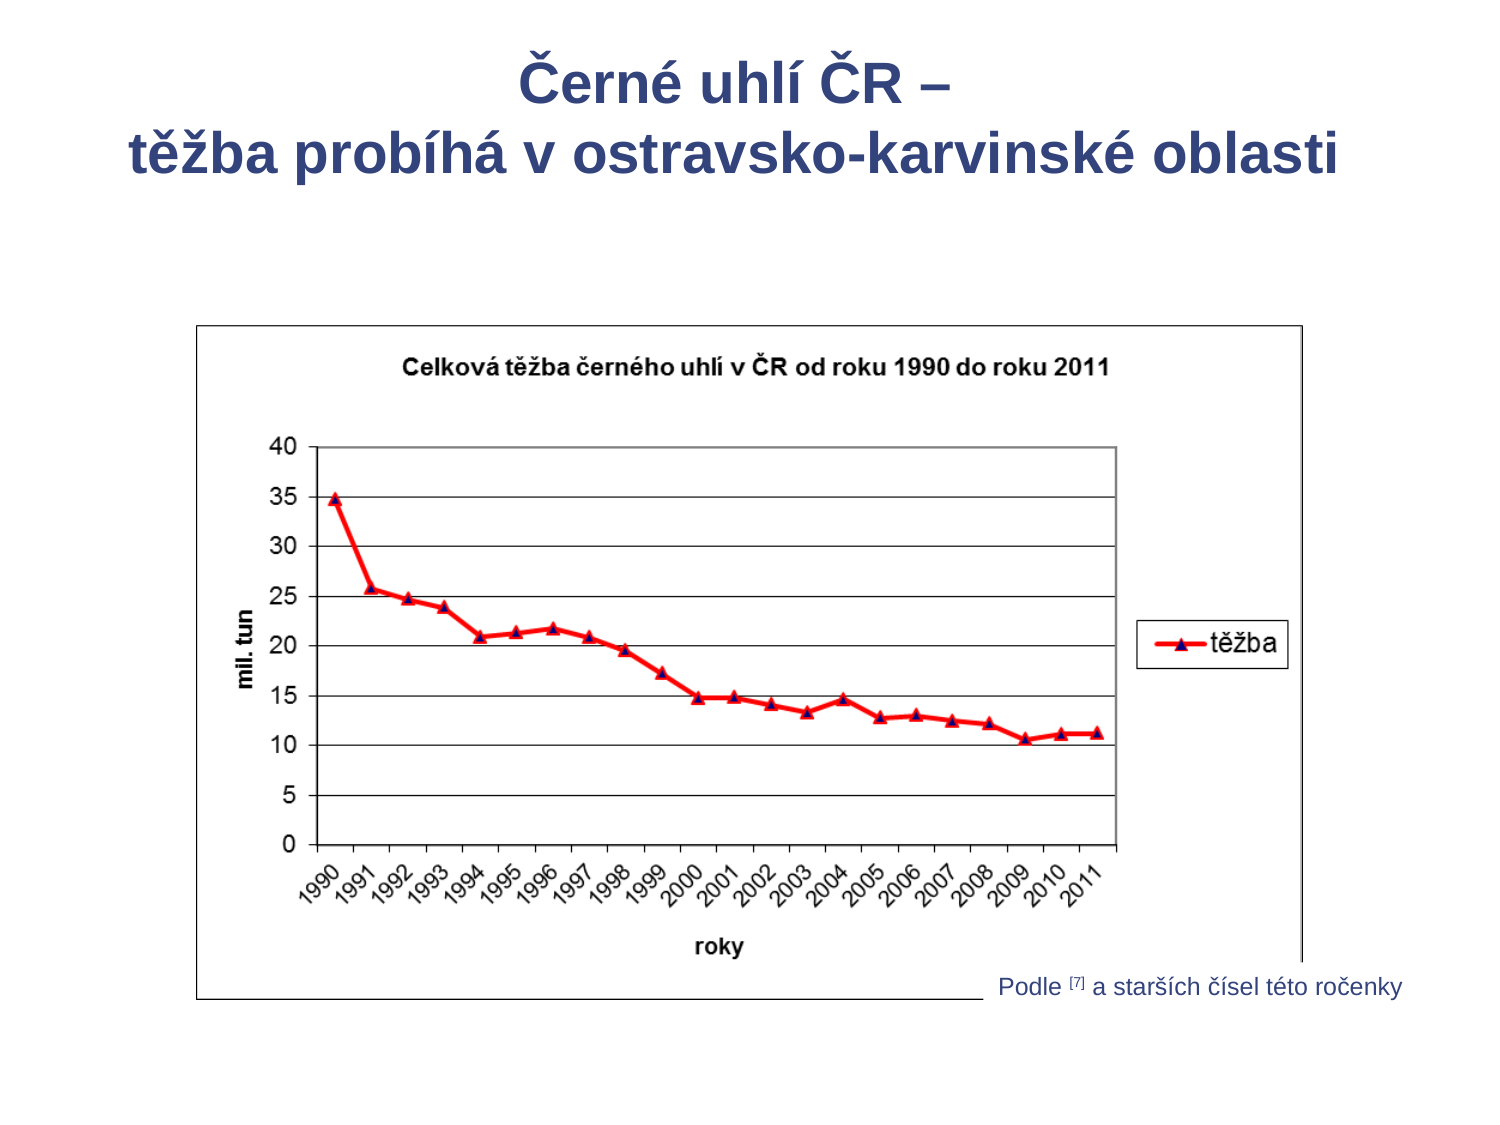

Černé uhlí ČR –
těžba probíhá v ostravsko-karvinské oblasti
Podle [7] a starších čísel této ročenky